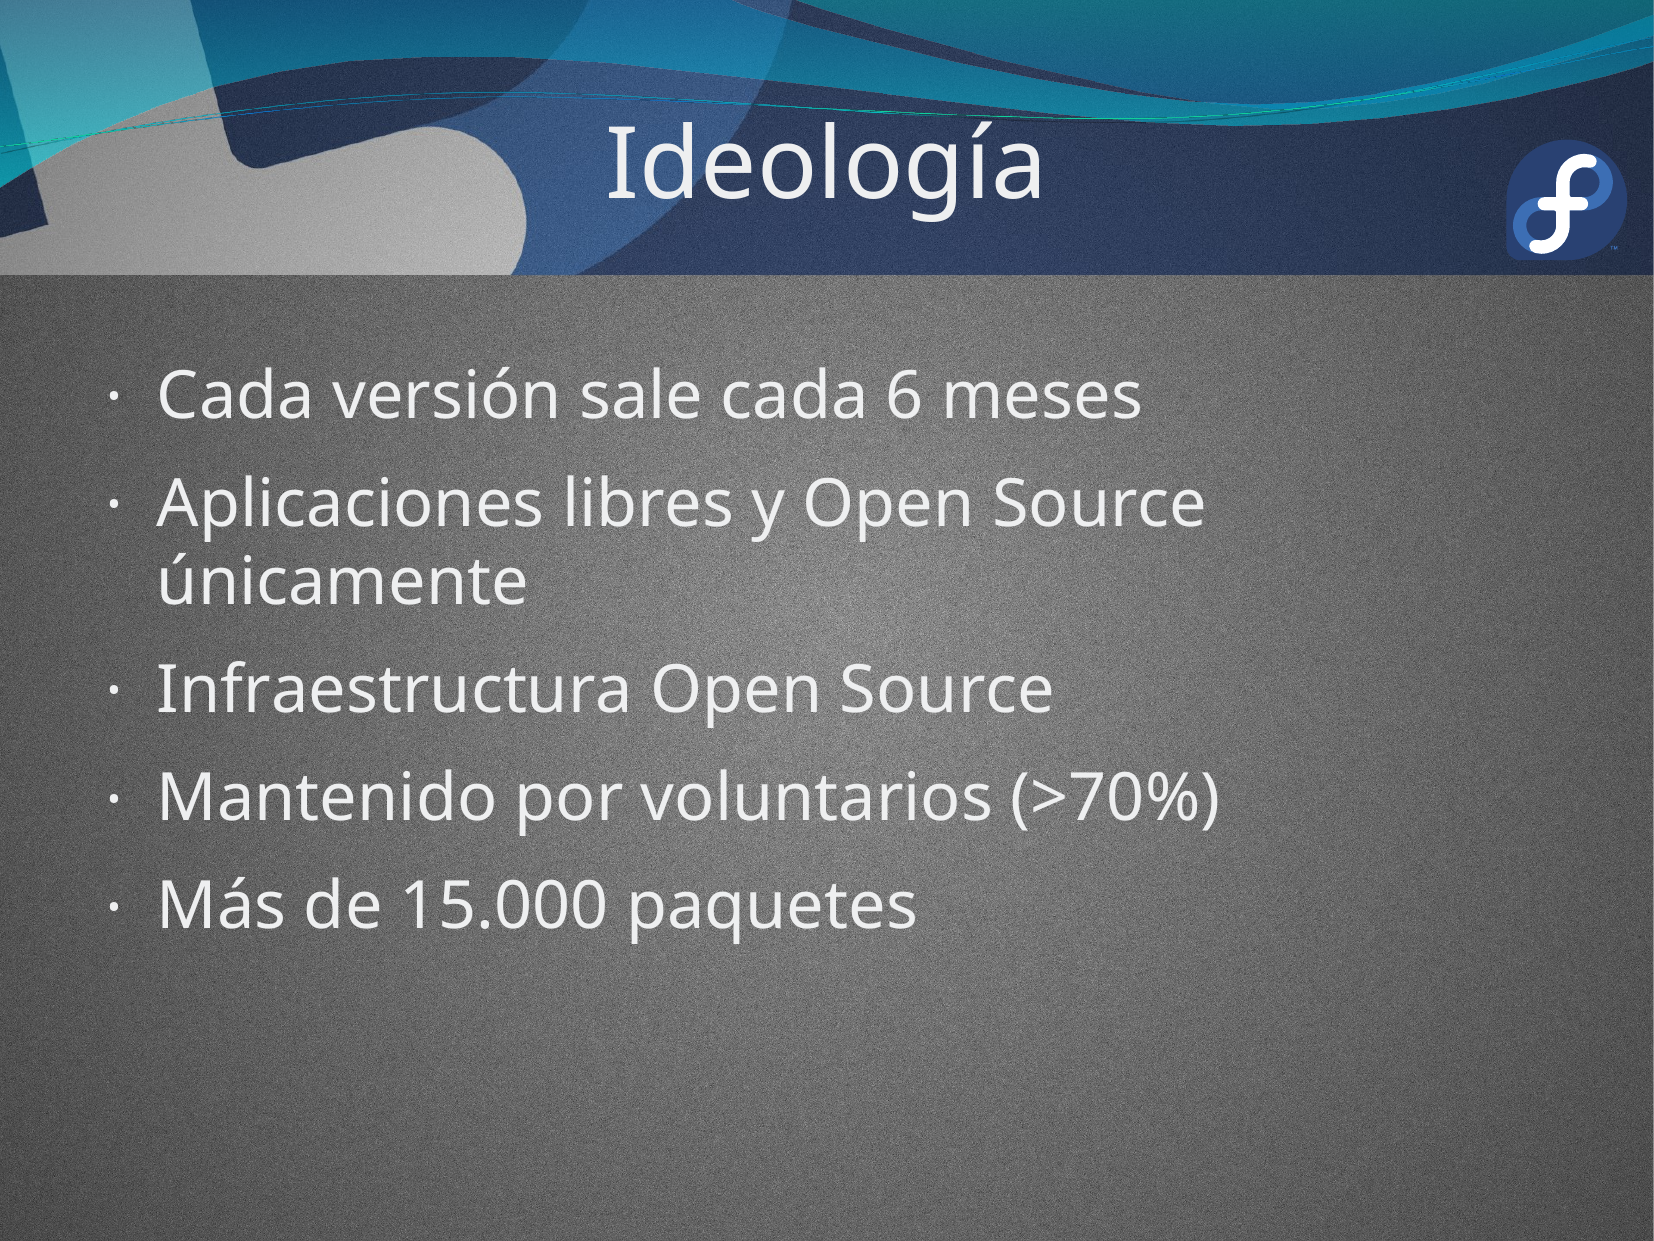

Ideología
Cada versión sale cada 6 meses
Aplicaciones libres y Open Source únicamente
Infraestructura Open Source
Mantenido por voluntarios (>70%)
Más de 15.000 paquetes